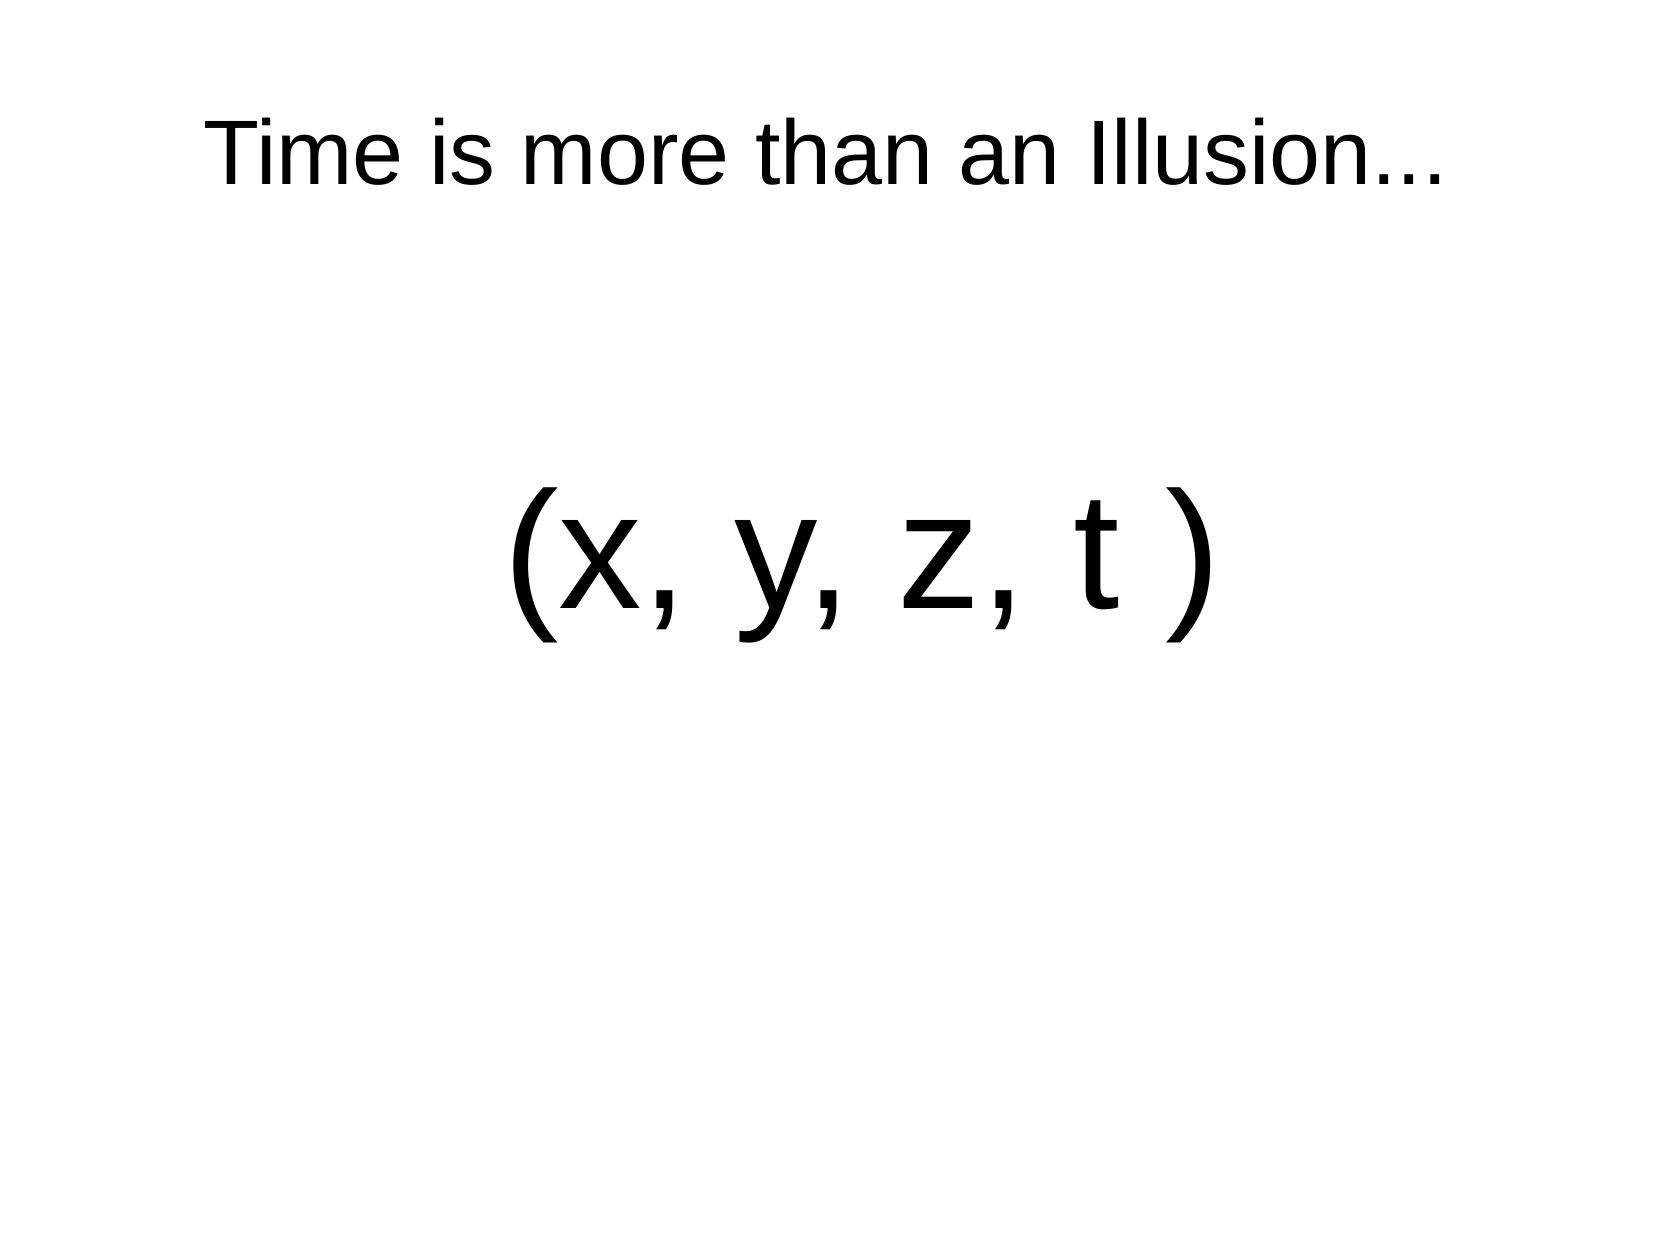

# Time is more than an Illusion...
(x, y, z, t )